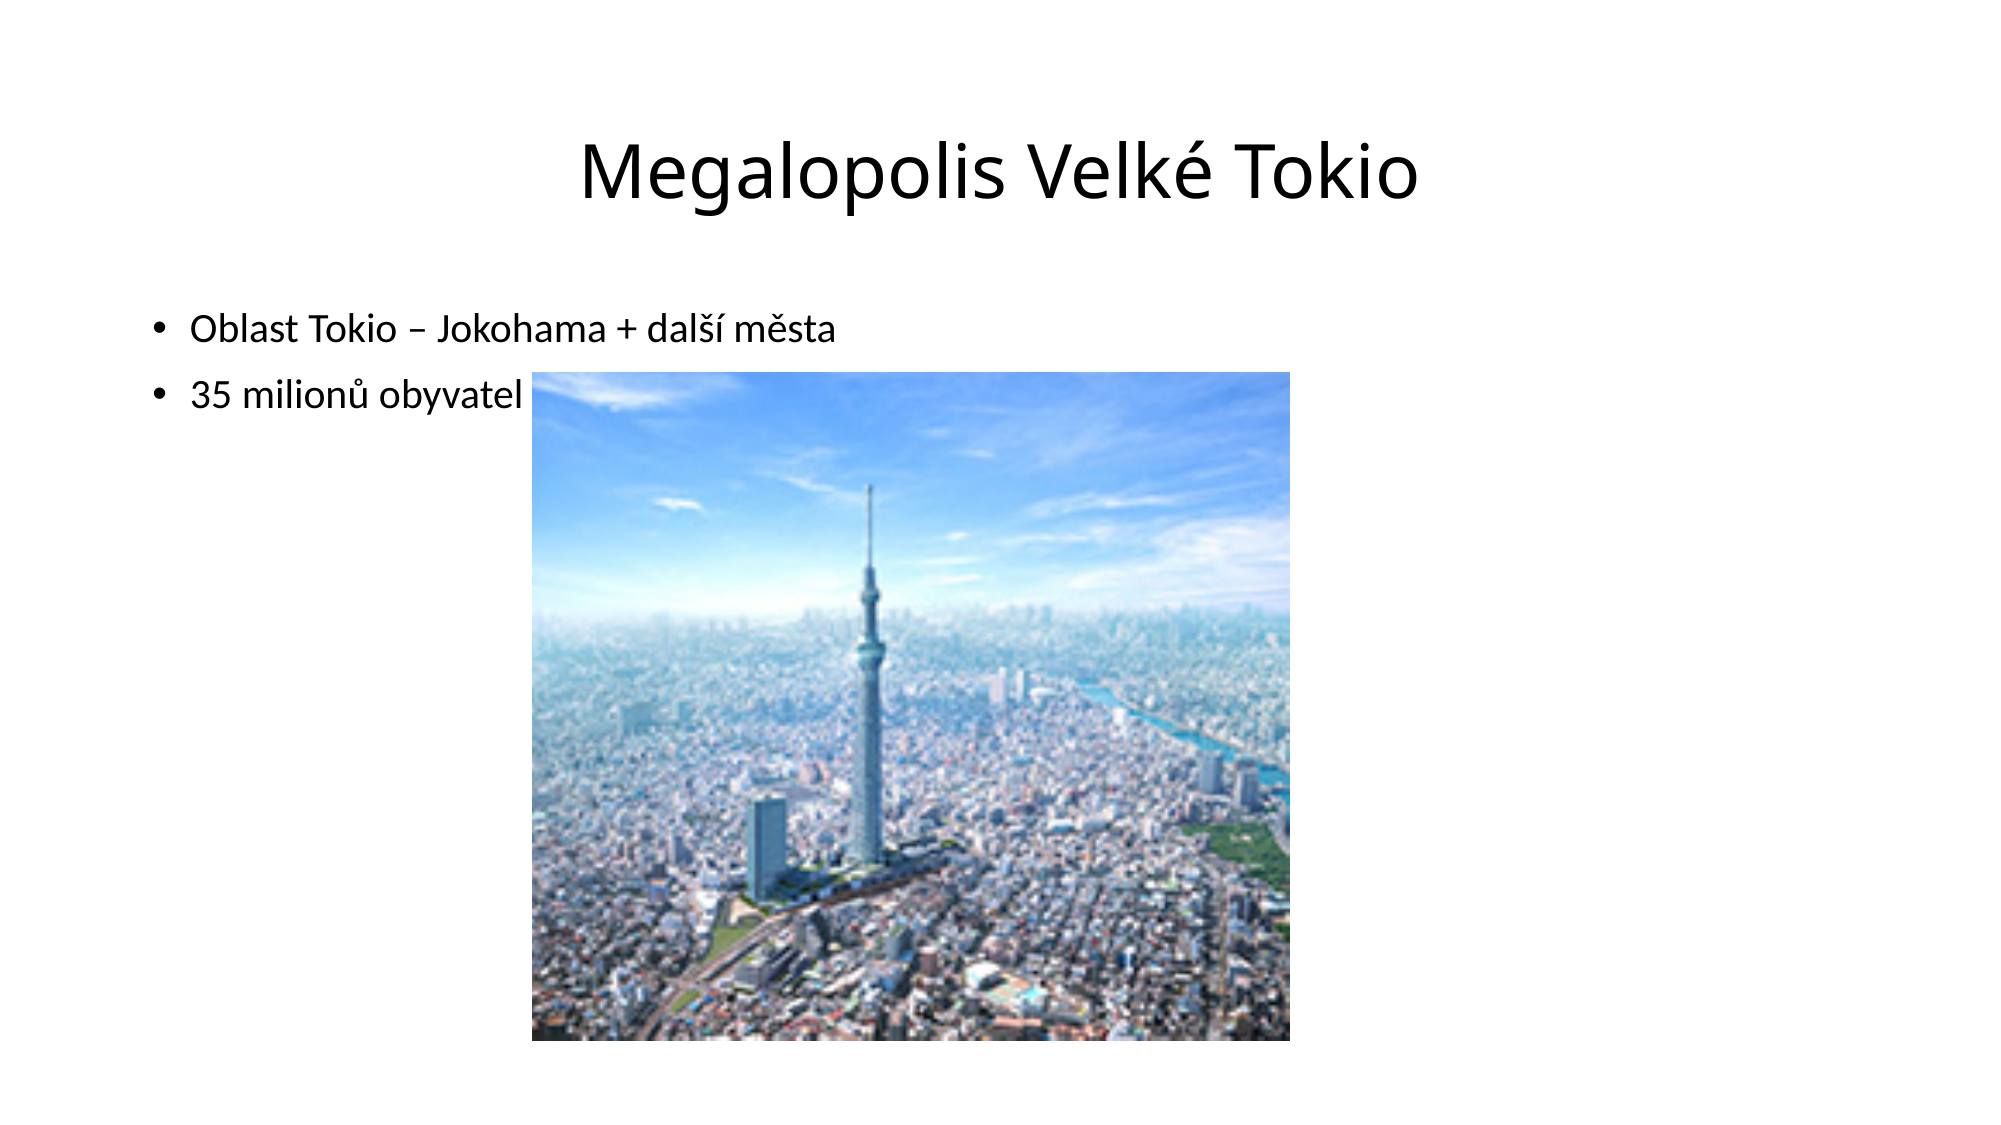

# Megalopolis Velké Tokio
Oblast Tokio – Jokohama + další města
35 milionů obyvatel